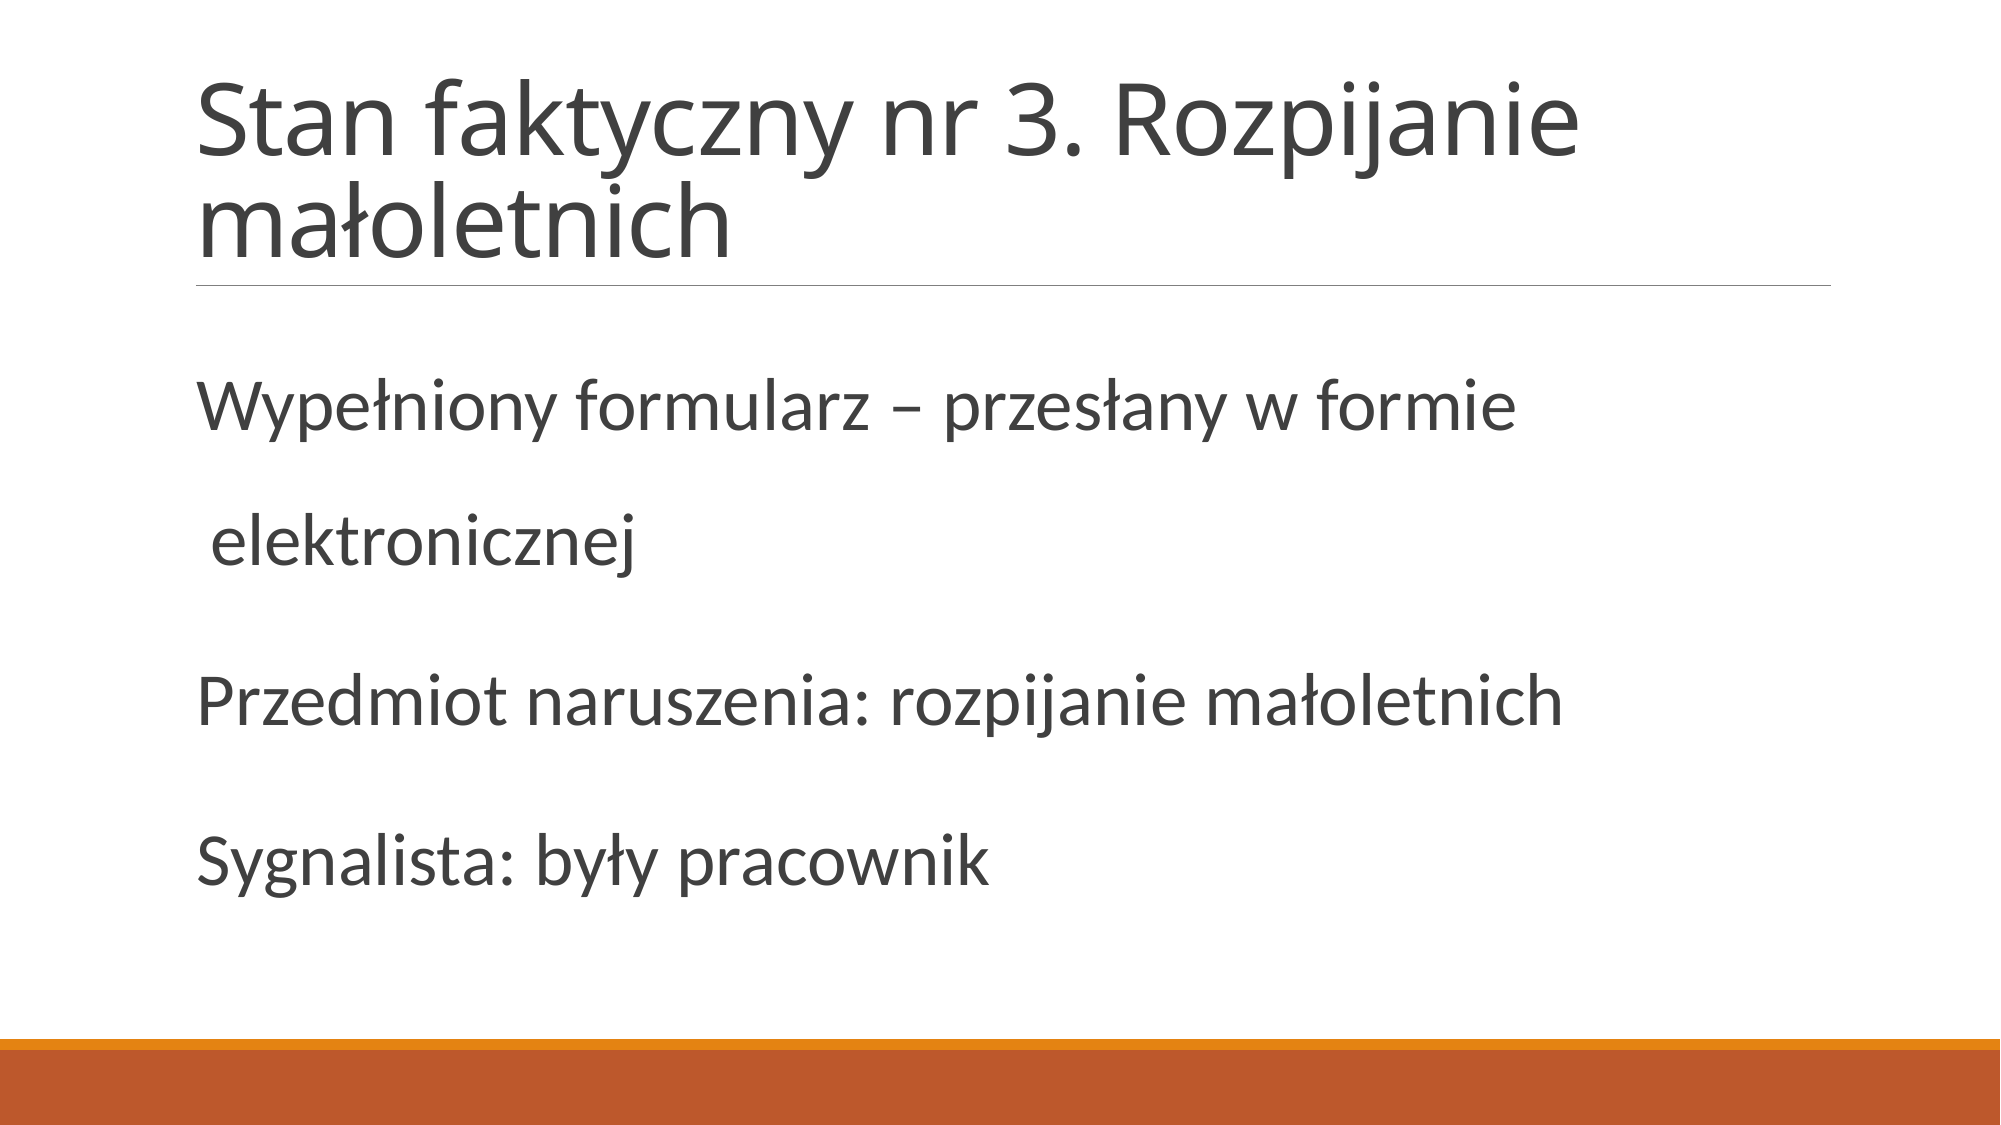

# Stan faktyczny nr 3. Rozpijanie małoletnich
Wypełniony formularz – przesłany w formie elektronicznej
Przedmiot naruszenia: rozpijanie małoletnich
Sygnalista: były pracownik